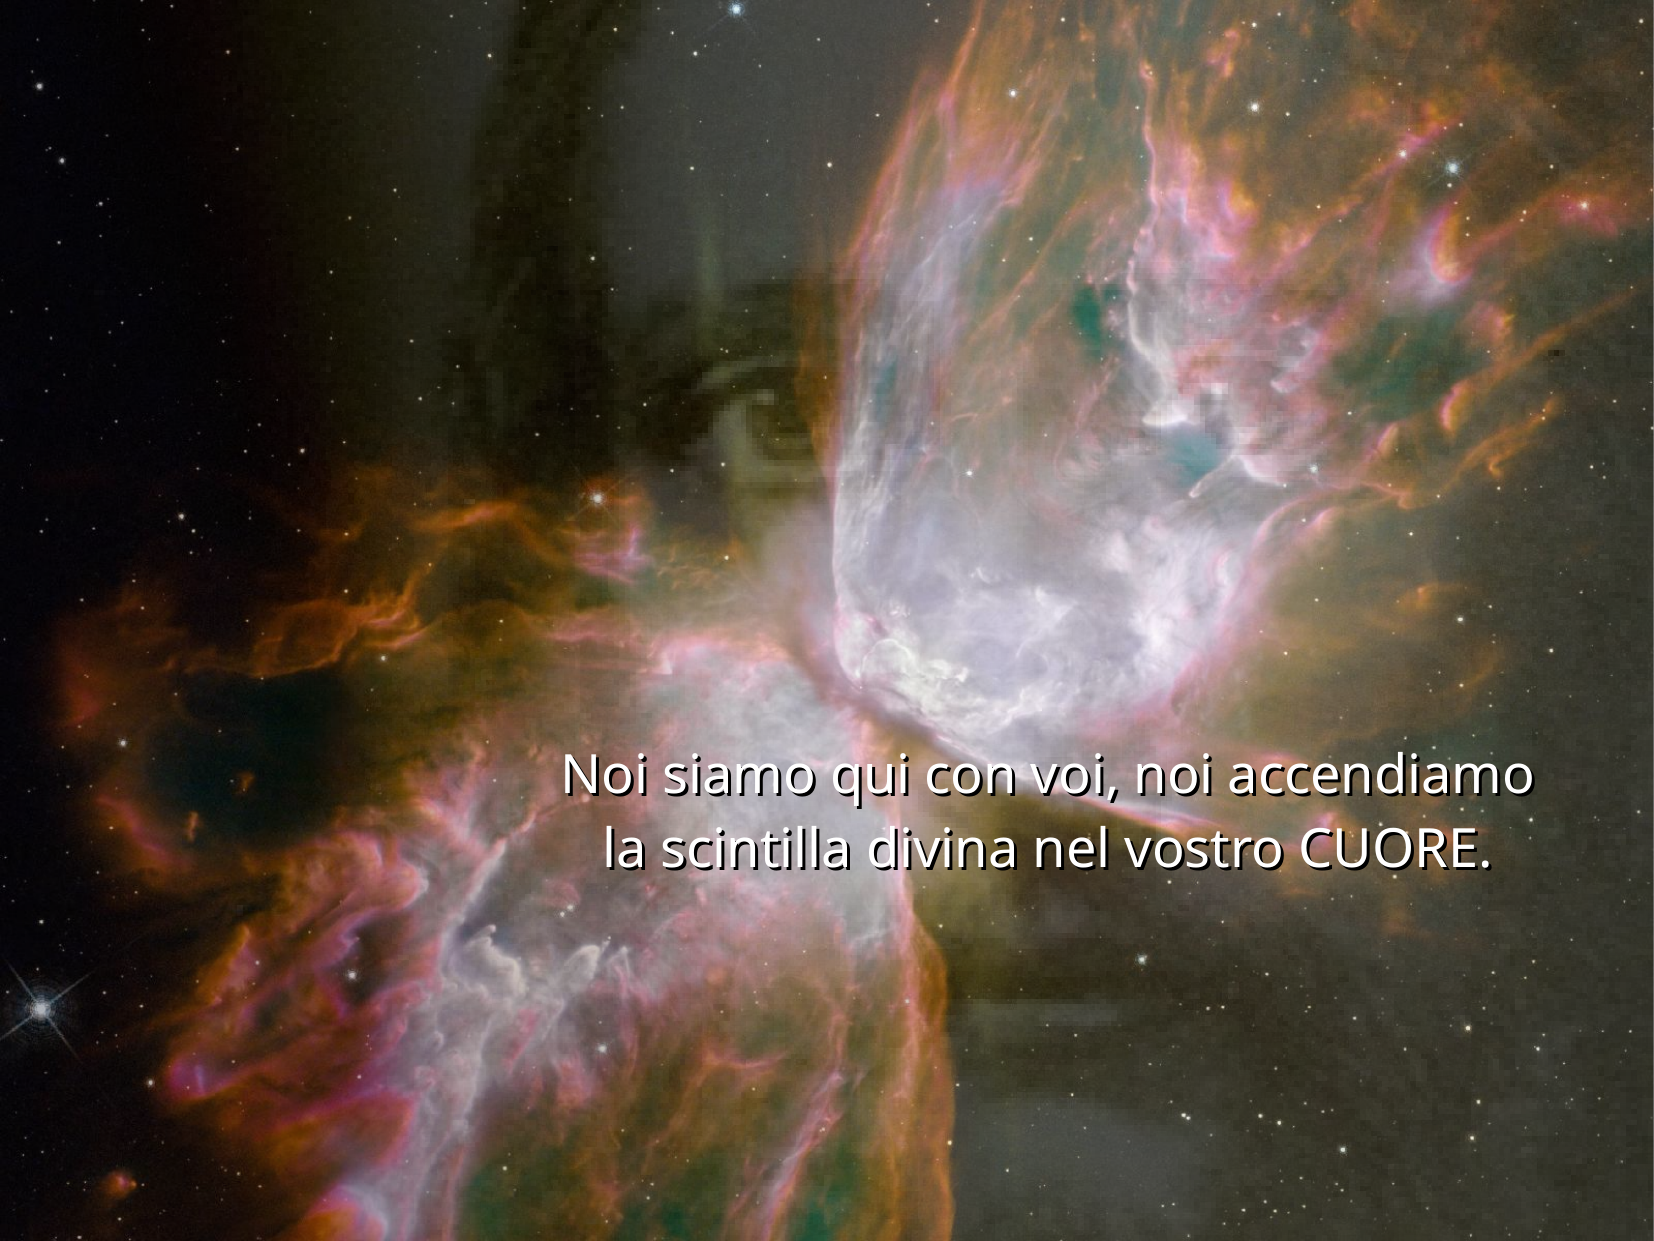

# Noi siamo qui con voi, noi accendiamo la scintilla divina nel vostro CUORE.